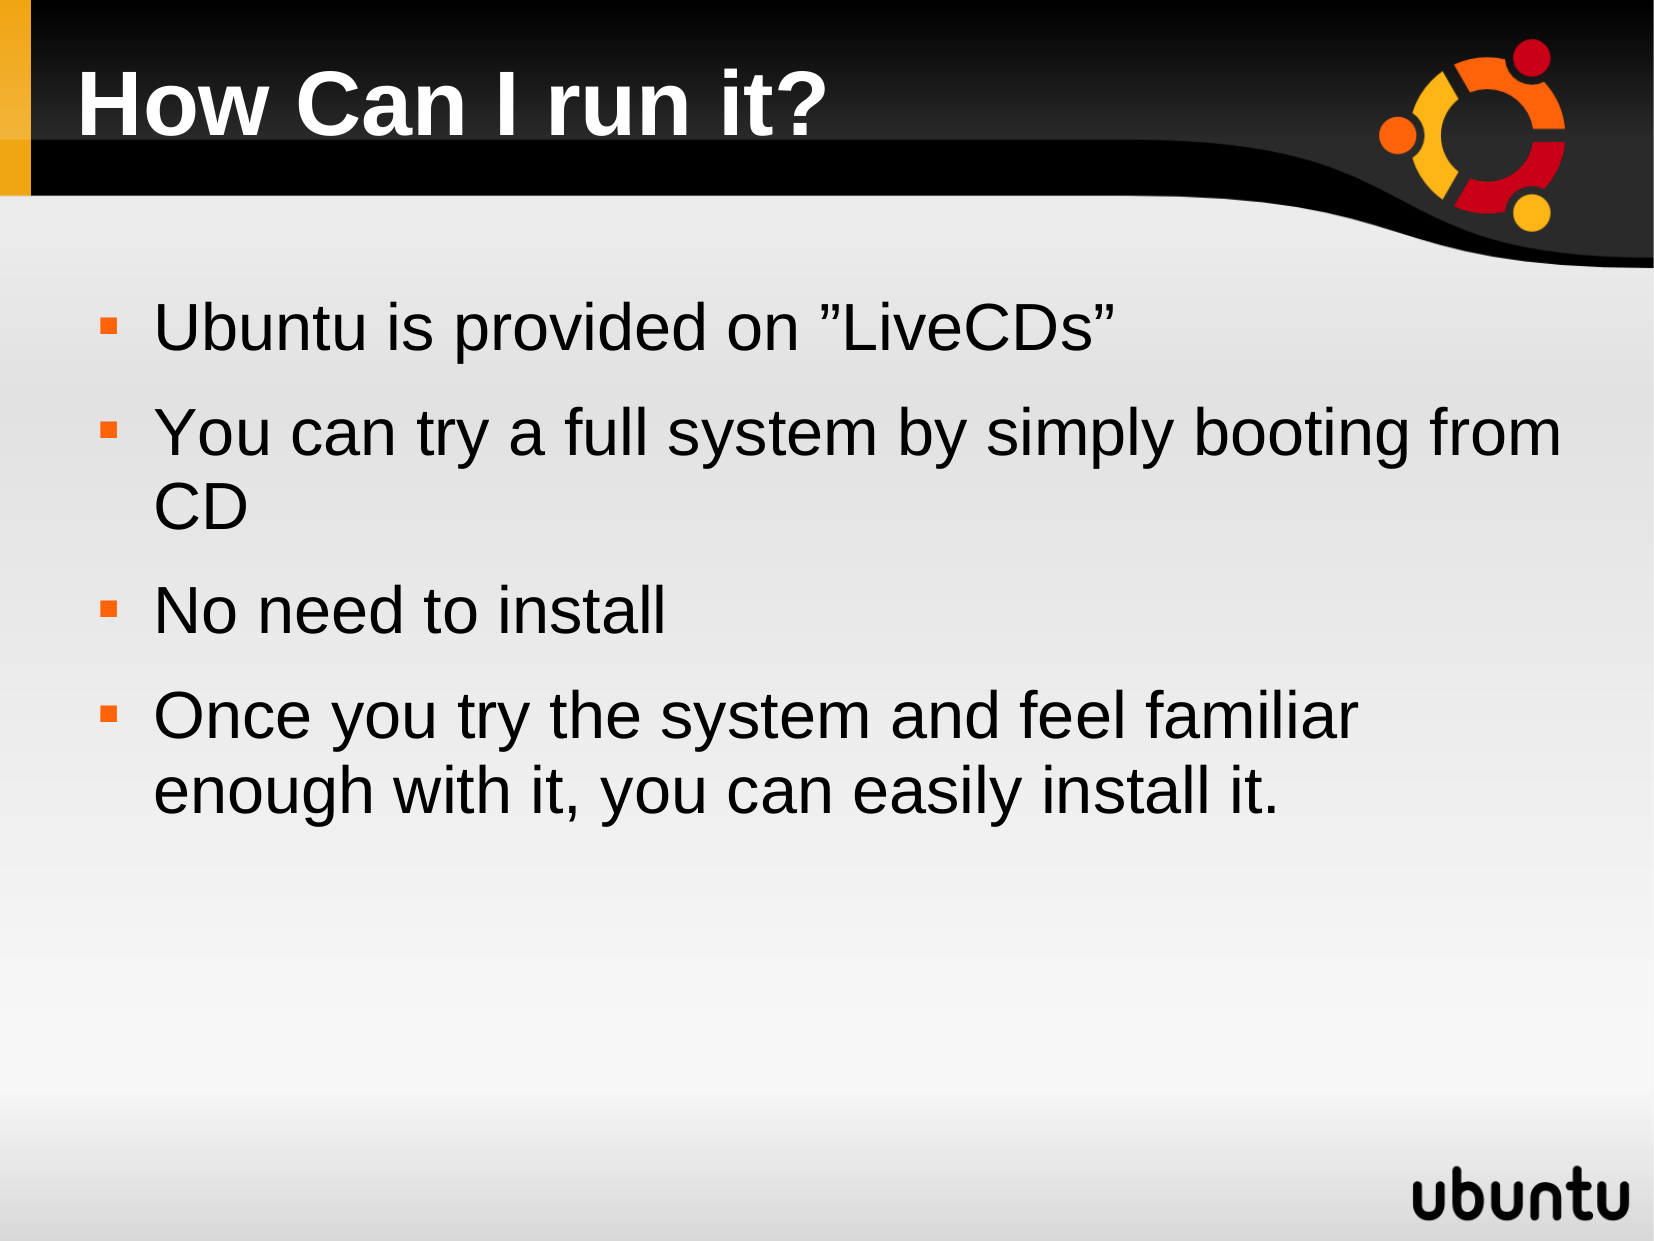

# How Can I run it?
Ubuntu is provided on ”LiveCDs”
You can try a full system by simply booting from CD
No need to install
Once you try the system and feel familiar enough with it, you can easily install it.